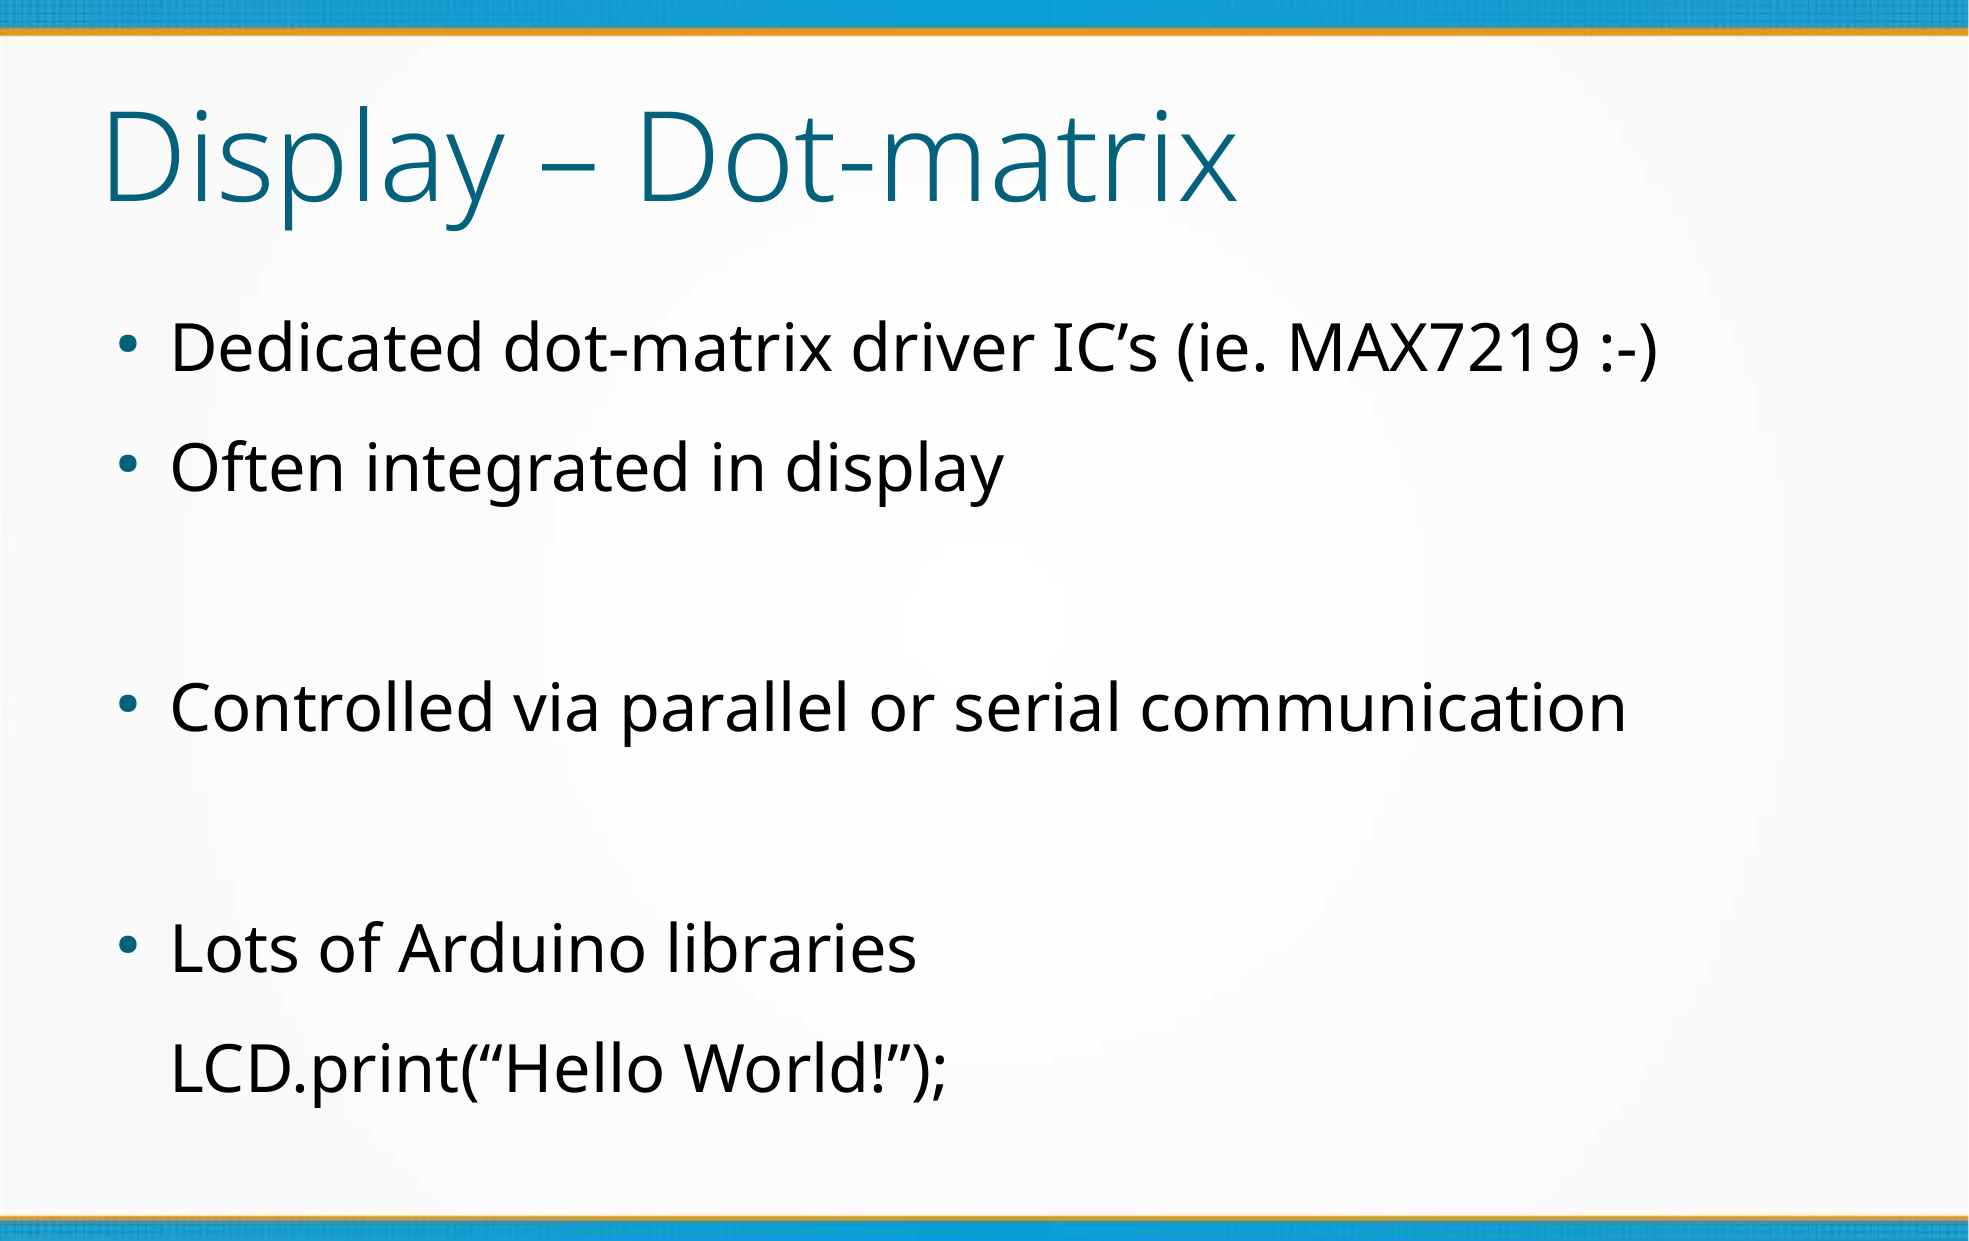

# Display – Dot-matrix
Dedicated dot-matrix driver IC’s (ie. MAX7219 :-)
Often integrated in display
Controlled via parallel or serial communication
Lots of Arduino libraries
LCD.print(“Hello World!”);